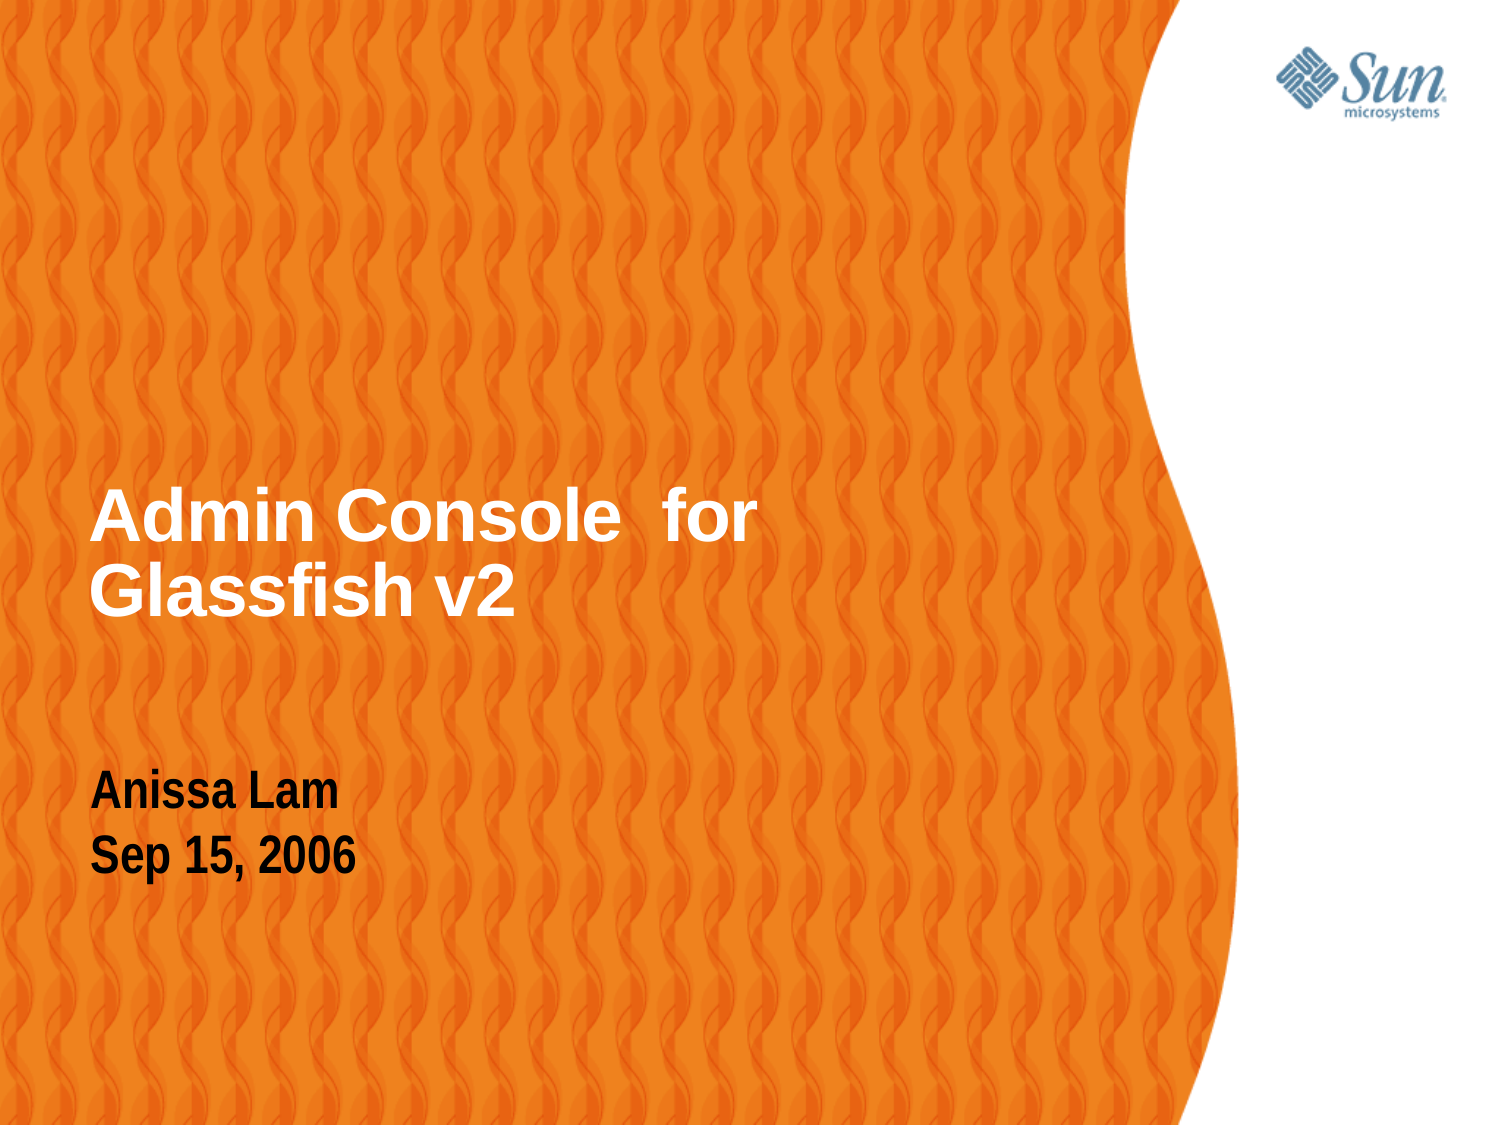

# Admin Console for Glassfish v2
Anissa Lam
Sep 15, 2006